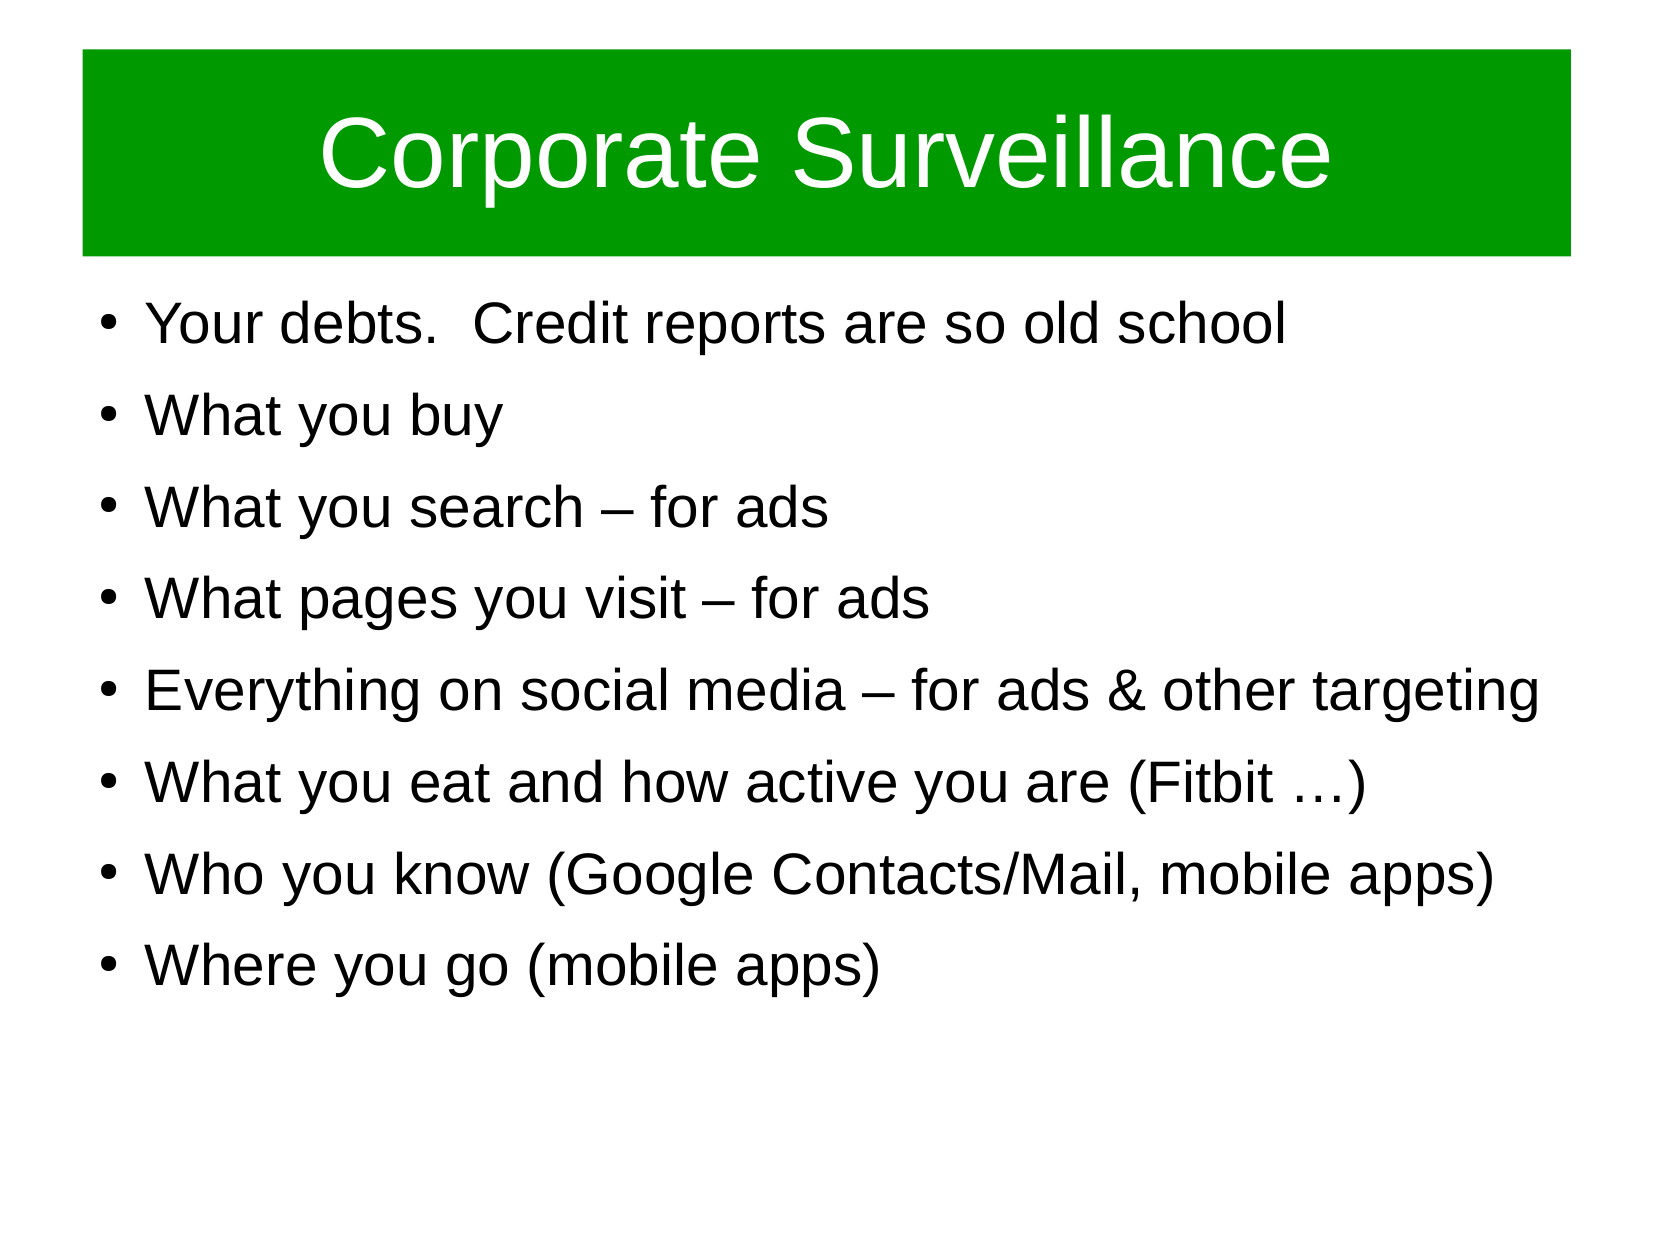

# Corporate Surveillance
Your debts. Credit reports are so old school
What you buy
What you search – for ads
What pages you visit – for ads
Everything on social media – for ads & other targeting
What you eat and how active you are (Fitbit …)
Who you know (Google Contacts/Mail, mobile apps)
Where you go (mobile apps)